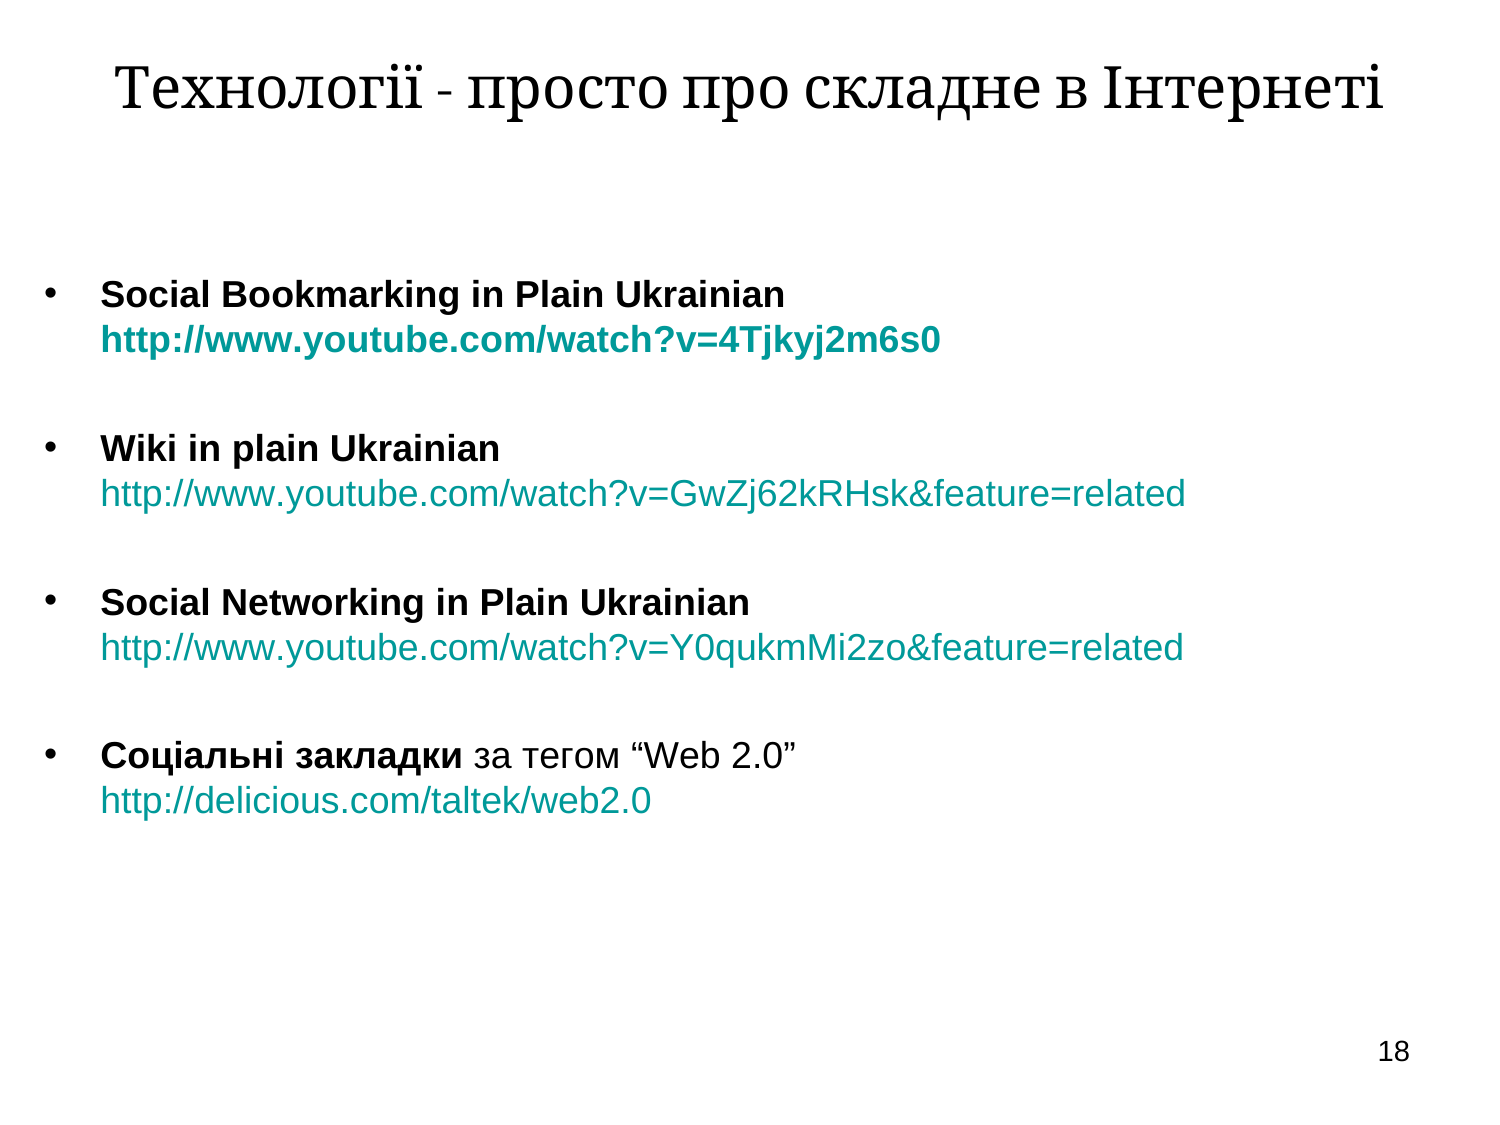

# Технології - просто про складне в Інтернеті
Social Bookmarking in Plain Ukrainian
http://www.youtube.com/watch?v=4Tjkyj2m6s0
Wiki in plain Ukrainian
http://www.youtube.com/watch?v=GwZj62kRHsk&feature=related
Social Networking in Plain Ukrainian
http://www.youtube.com/watch?v=Y0qukmMi2zo&feature=related
Соціальні закладки за тегом “Web 2.0”
http://delicious.com/taltek/web2.0
18